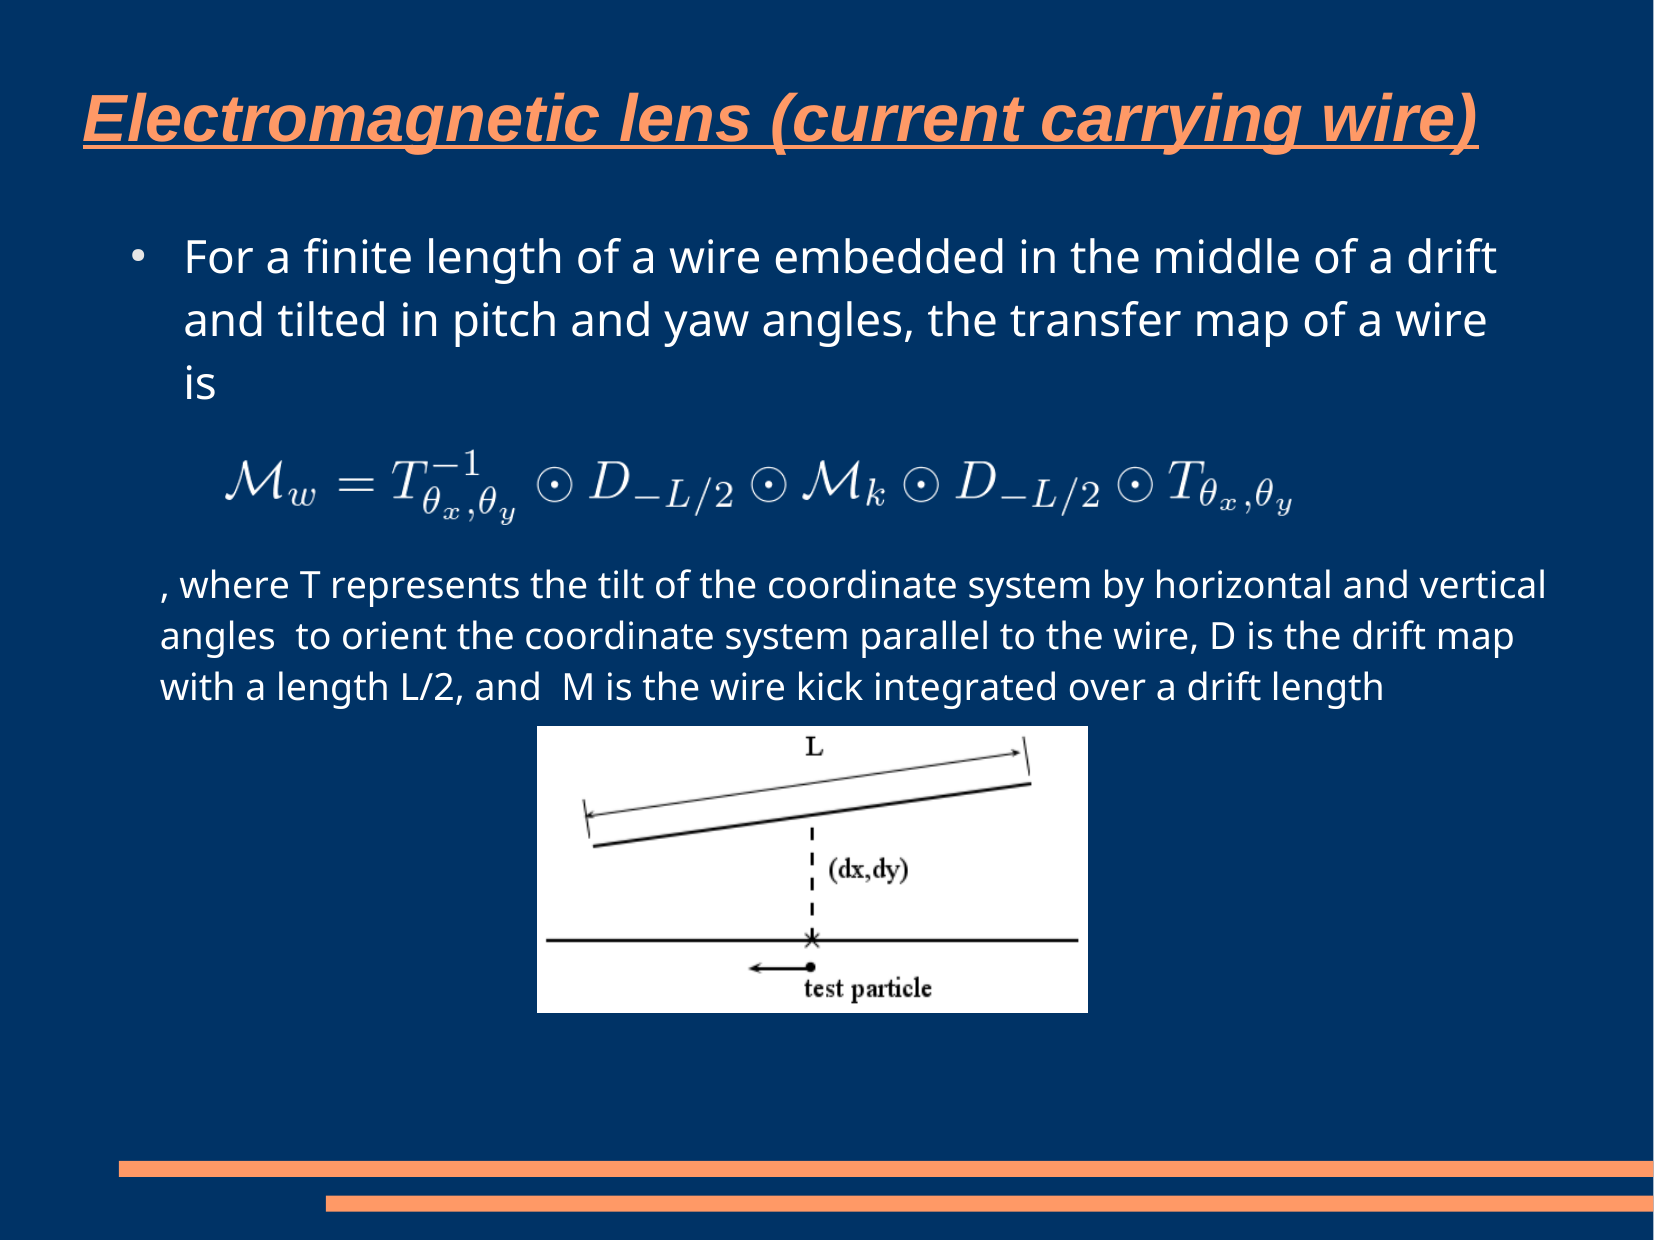

# Electromagnetic lens (current carrying wire)
For a finite length of a wire embedded in the middle of a drift and tilted in pitch and yaw angles, the transfer map of a wire is
, where T represents the tilt of the coordinate system by horizontal and vertical angles to orient the coordinate system parallel to the wire, D is the drift map with a length L/2, and M is the wire kick integrated over a drift length